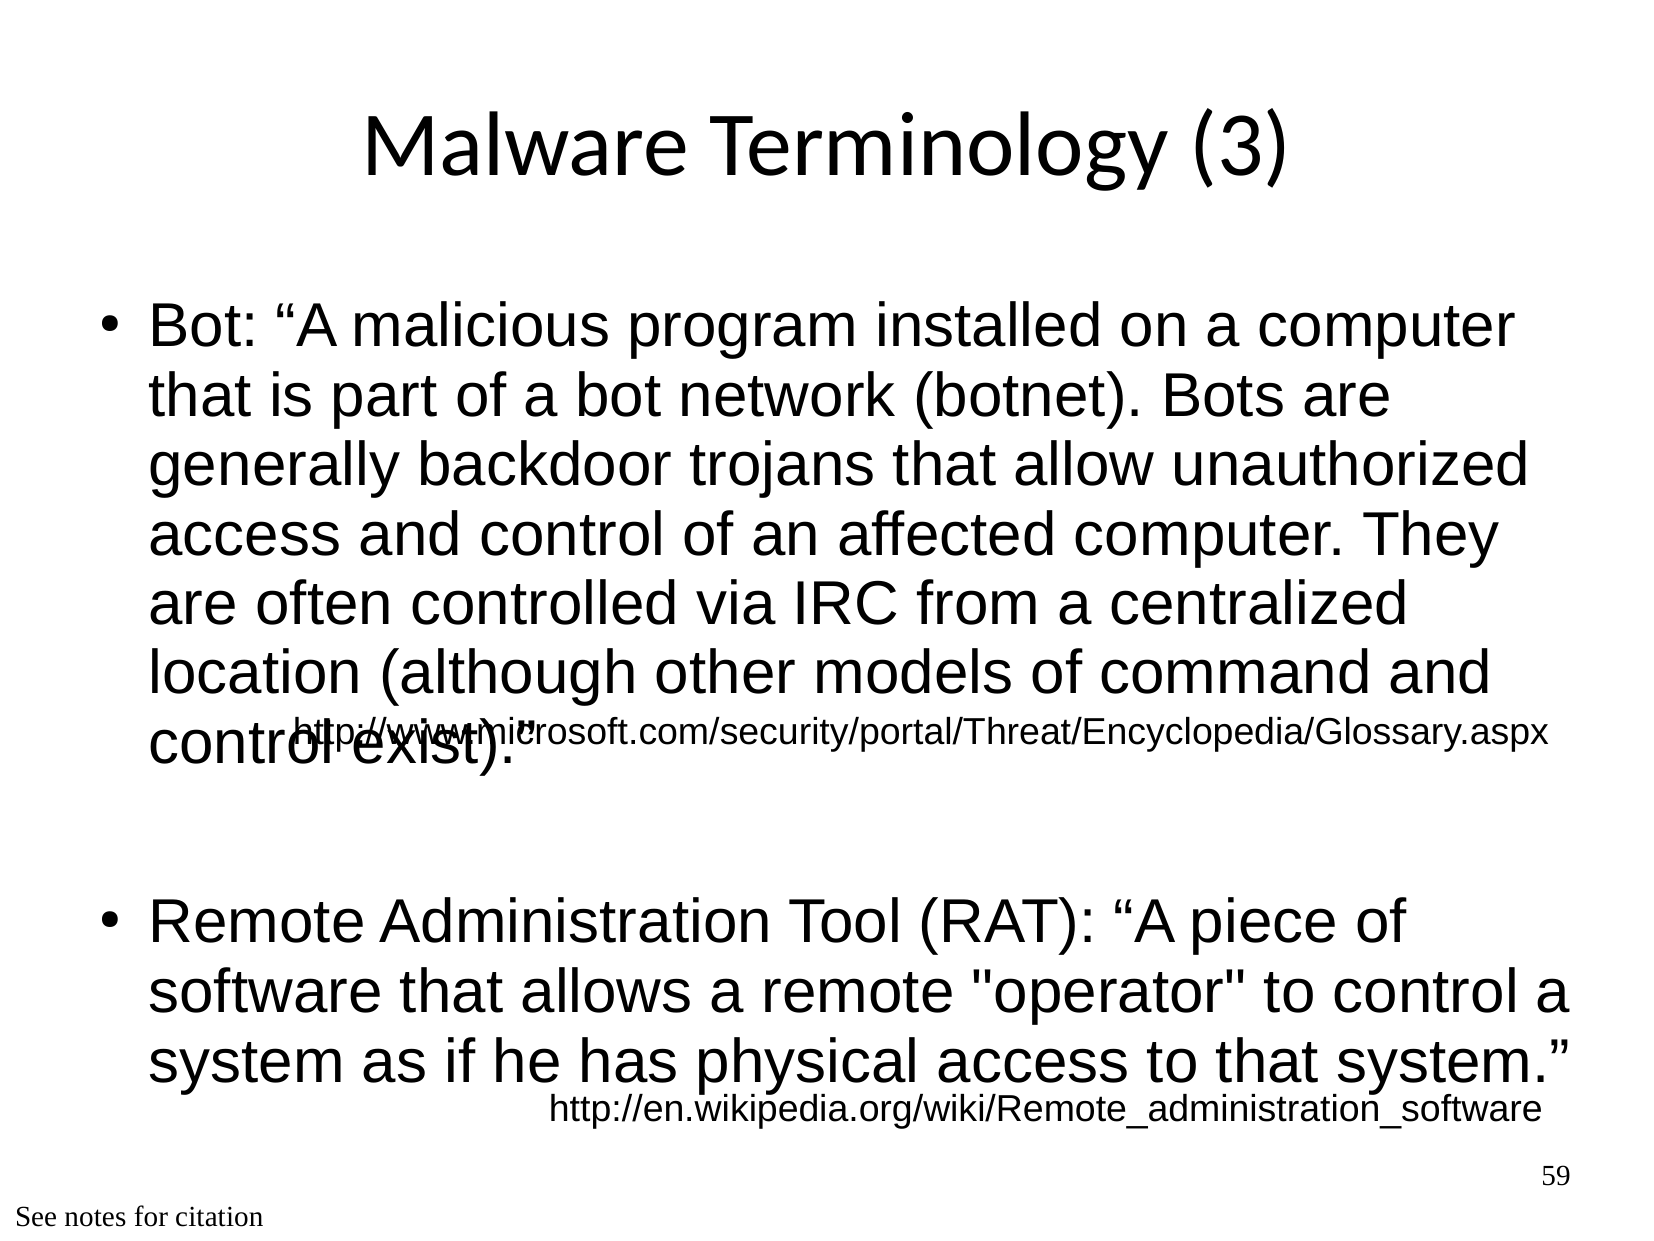

# Malware Terminology (3)
Bot: “A malicious program installed on a computer that is part of a bot network (botnet). Bots are generally backdoor trojans that allow unauthorized access and control of an affected computer. They are often controlled via IRC from a centralized location (although other models of command and control exist).”
Remote Administration Tool (RAT): “A piece of software that allows a remote "operator" to control a system as if he has physical access to that system.”
http://www.microsoft.com/security/portal/Threat/Encyclopedia/Glossary.aspx
http://en.wikipedia.org/wiki/Remote_administration_software
59
See notes for citation